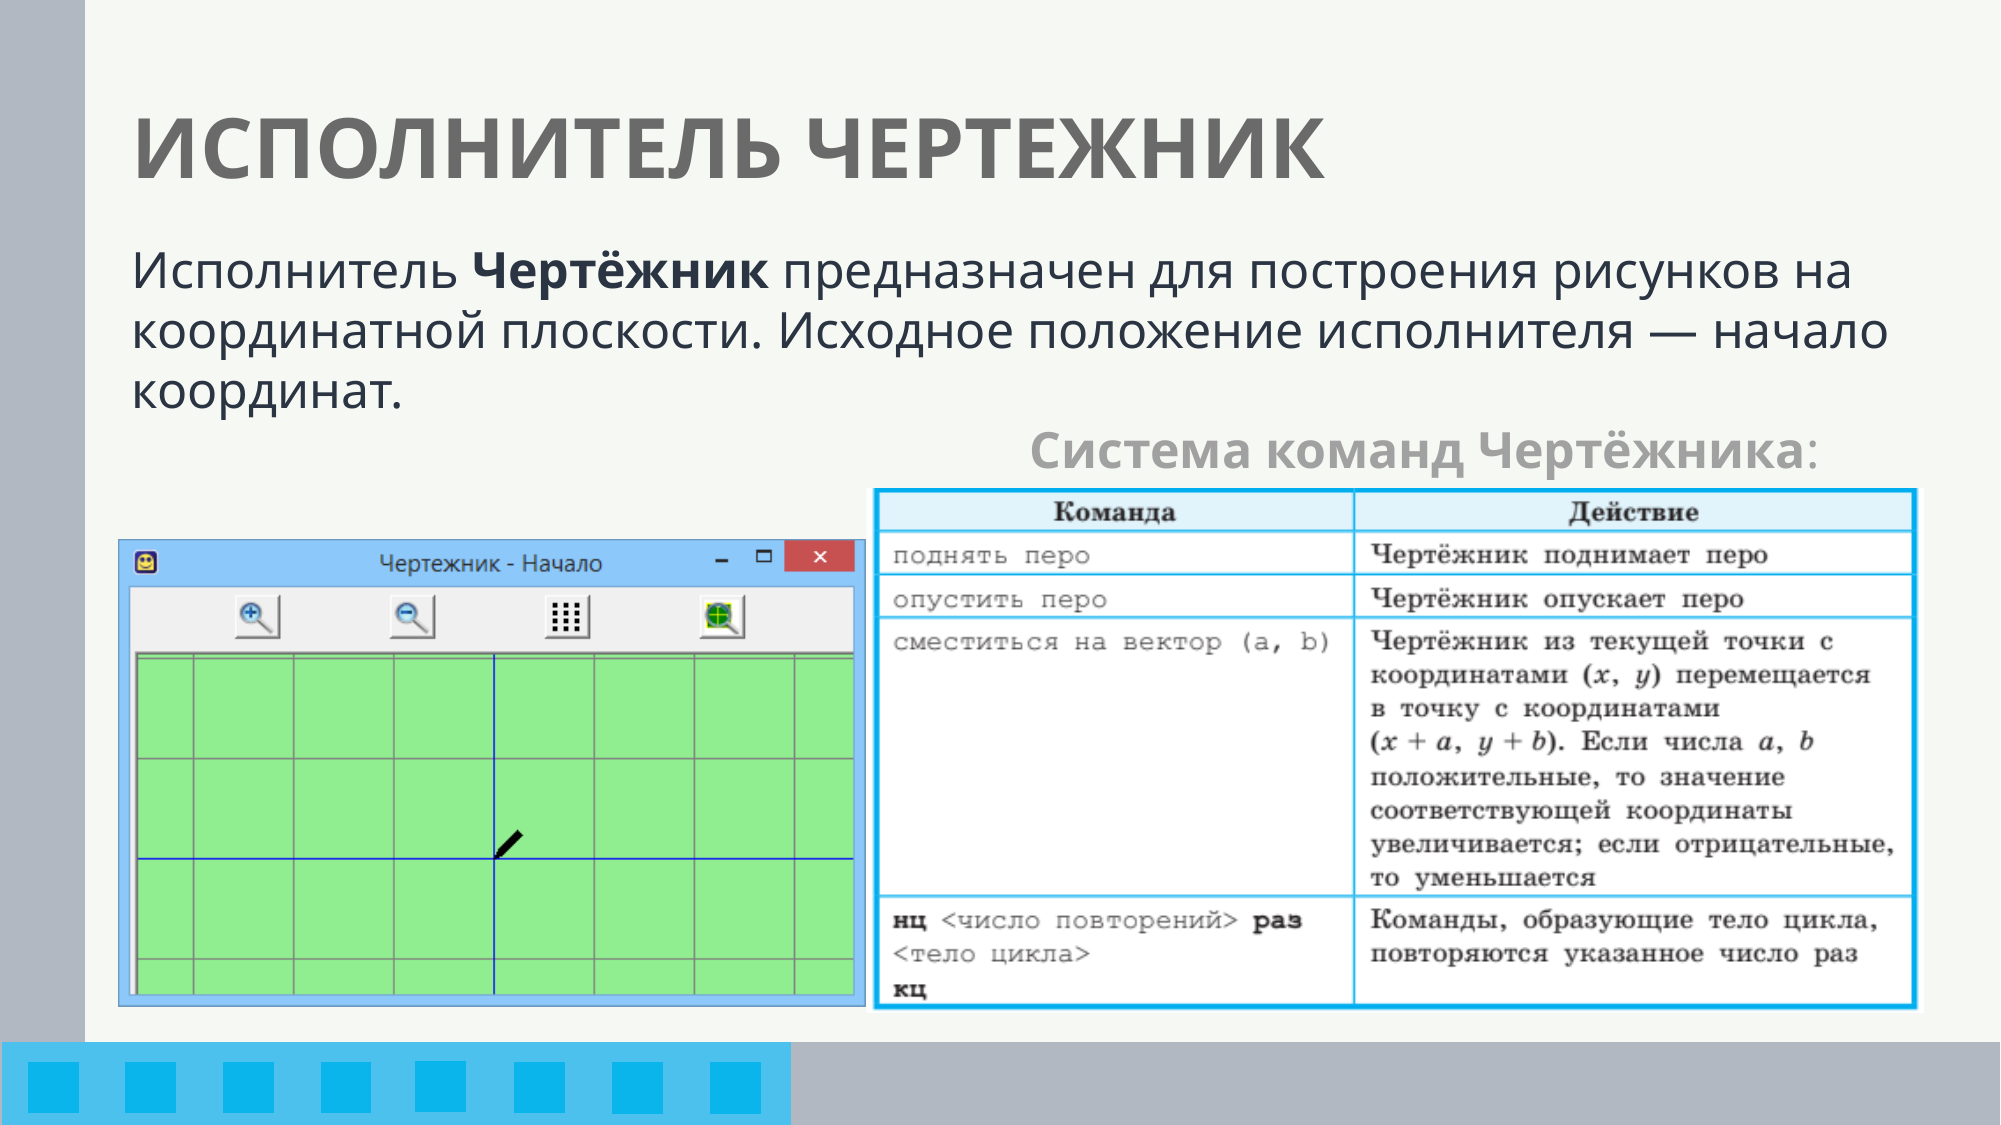

# ИСПОЛНИТЕЛЬ ЧЕРТЕЖНИК
Исполнитель Чертёжник предназначен для построения рисунков на координатной плоскости. Исходное положение исполнителя — начало координат.
Система команд Чертёжника: